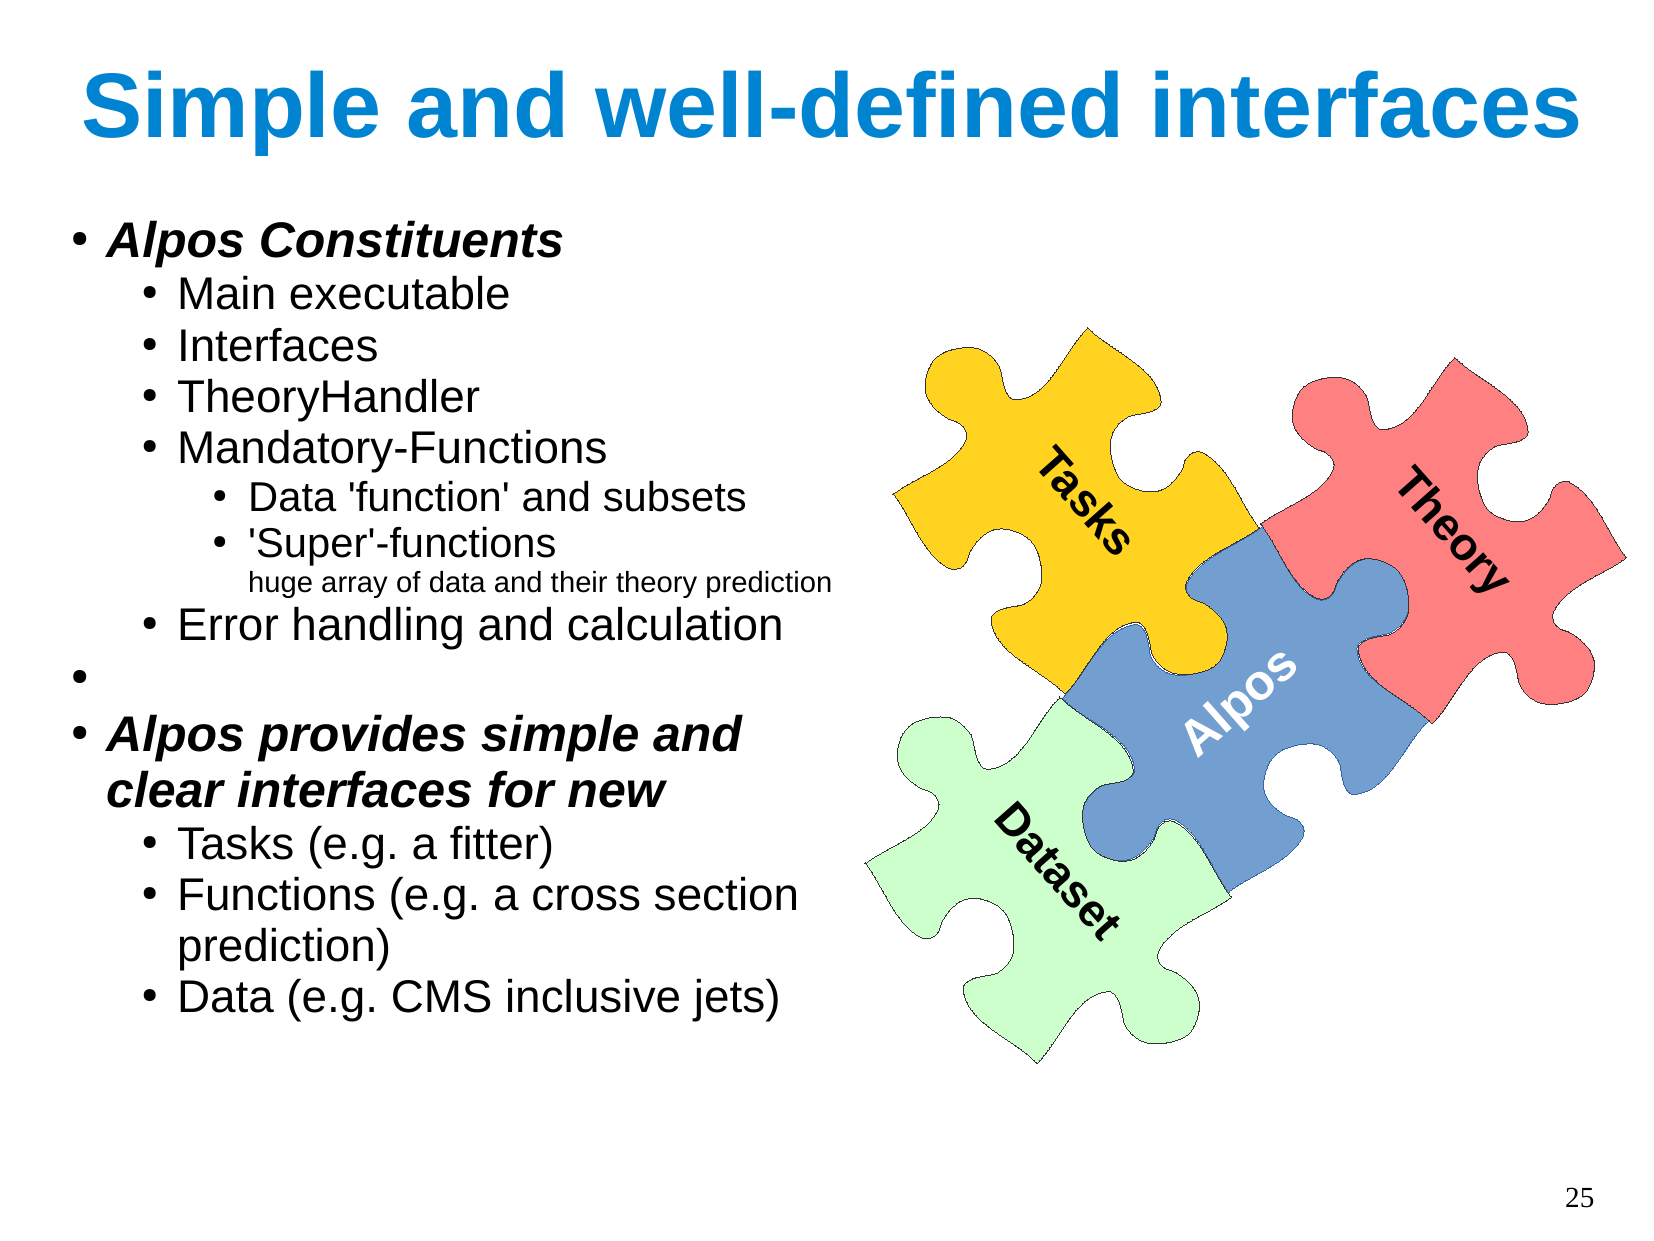

# Simple and well-defined interfaces
Alpos Constituents
Main executable
Interfaces
TheoryHandler
Mandatory-Functions
Data 'function' and subsets
'Super'-functions
huge array of data and their theory prediction
Error handling and calculation
Alpos provides simple and clear interfaces for new
Tasks (e.g. a fitter)
Functions (e.g. a cross section prediction)
Data (e.g. CMS inclusive jets)
Tasks
Theory
Alpos
Dataset
25